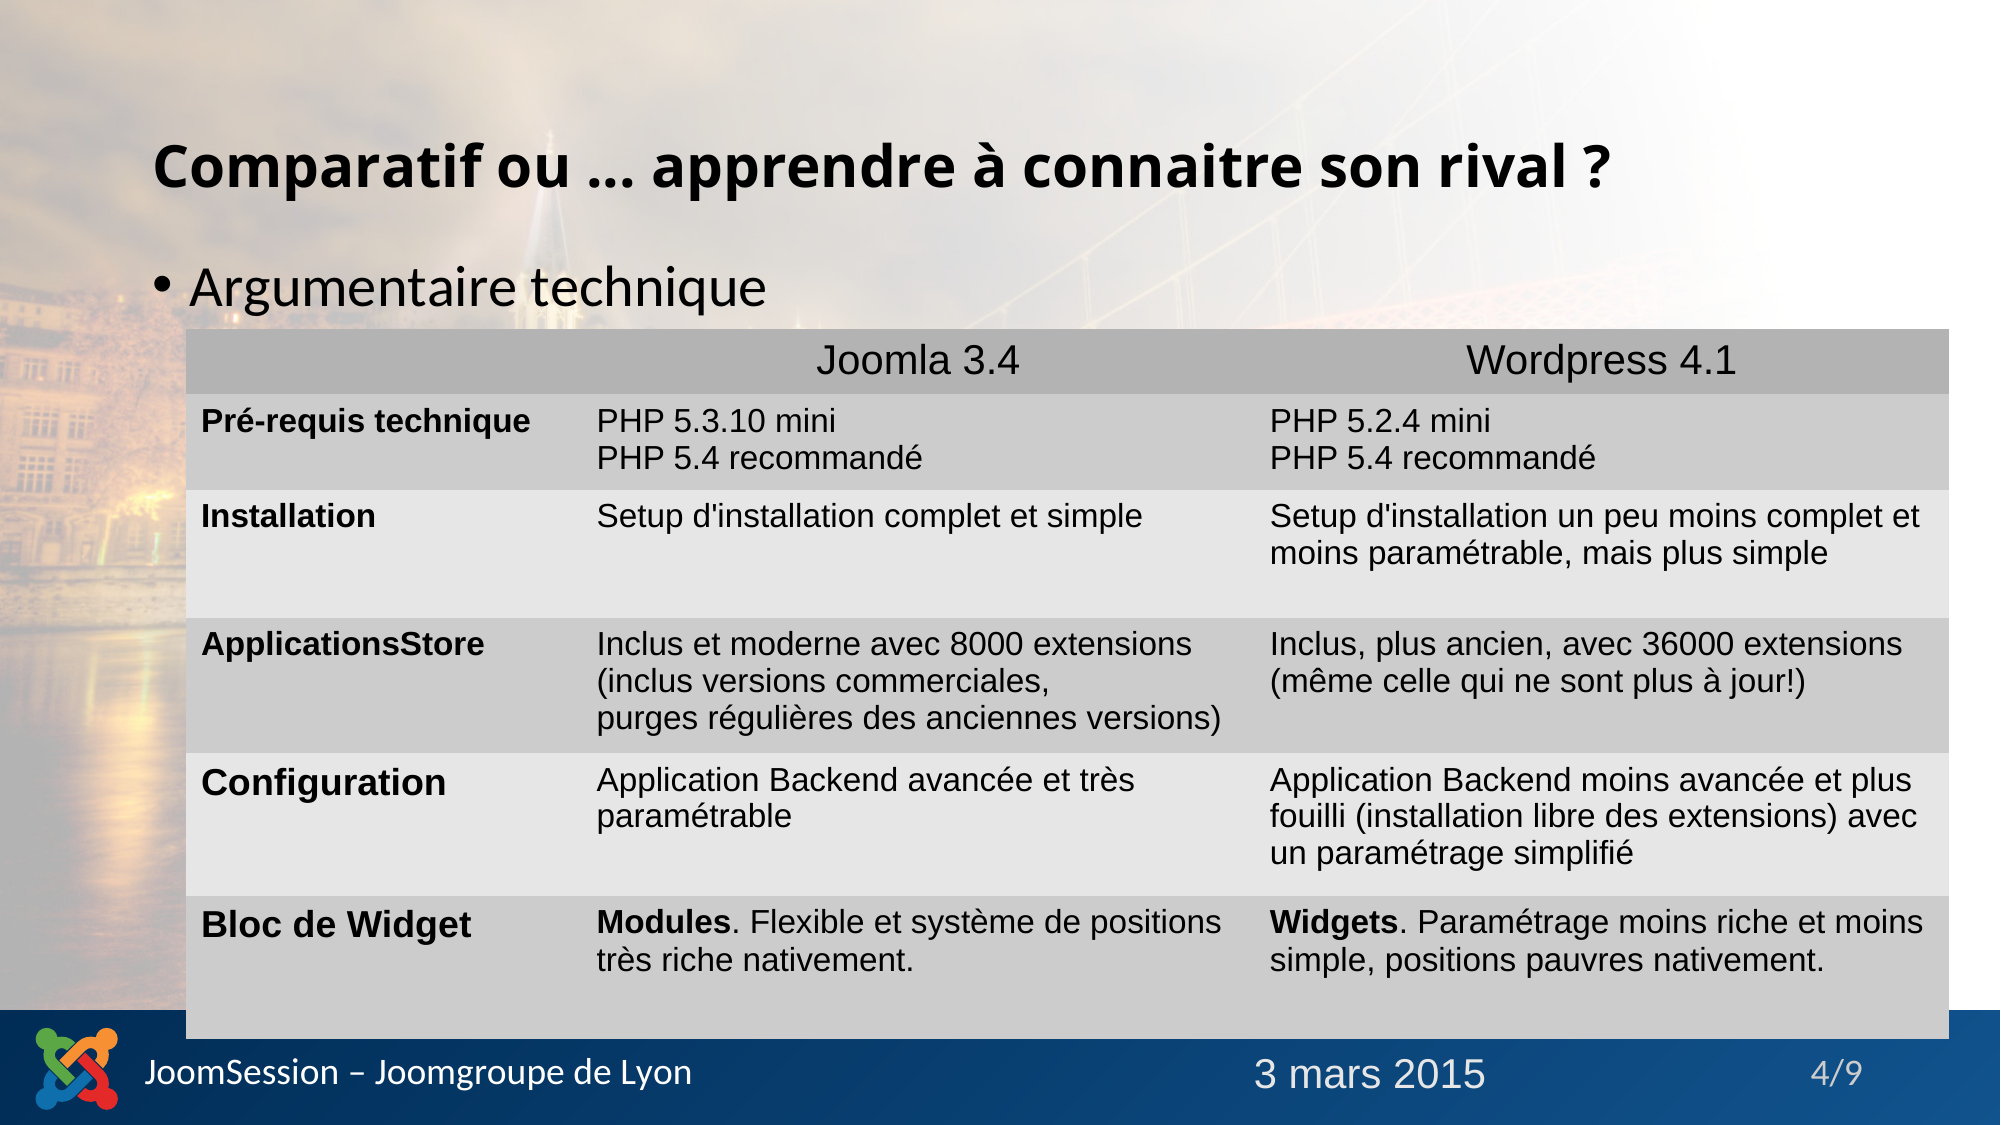

# Comparatif ou ... apprendre à connaitre son rival ?
Argumentaire technique
| | Joomla 3.4 | Wordpress 4.1 |
| --- | --- | --- |
| Pré-requis technique | PHP 5.3.10 mini PHP 5.4 recommandé | PHP 5.2.4 mini PHP 5.4 recommandé |
| Installation | Setup d'installation complet et simple | Setup d'installation un peu moins complet et moins paramétrable, mais plus simple |
| ApplicationsStore | Inclus et moderne avec 8000 extensions (inclus versions commerciales, purges régulières des anciennes versions) | Inclus, plus ancien, avec 36000 extensions (même celle qui ne sont plus à jour!) |
| Configuration | Application Backend avancée et très paramétrable | Application Backend moins avancée et plus fouilli (installation libre des extensions) avec un paramétrage simplifié |
| Bloc de Widget | Modules. Flexible et système de positions très riche nativement. | Widgets. Paramétrage moins riche et moins simple, positions pauvres nativement. |
4